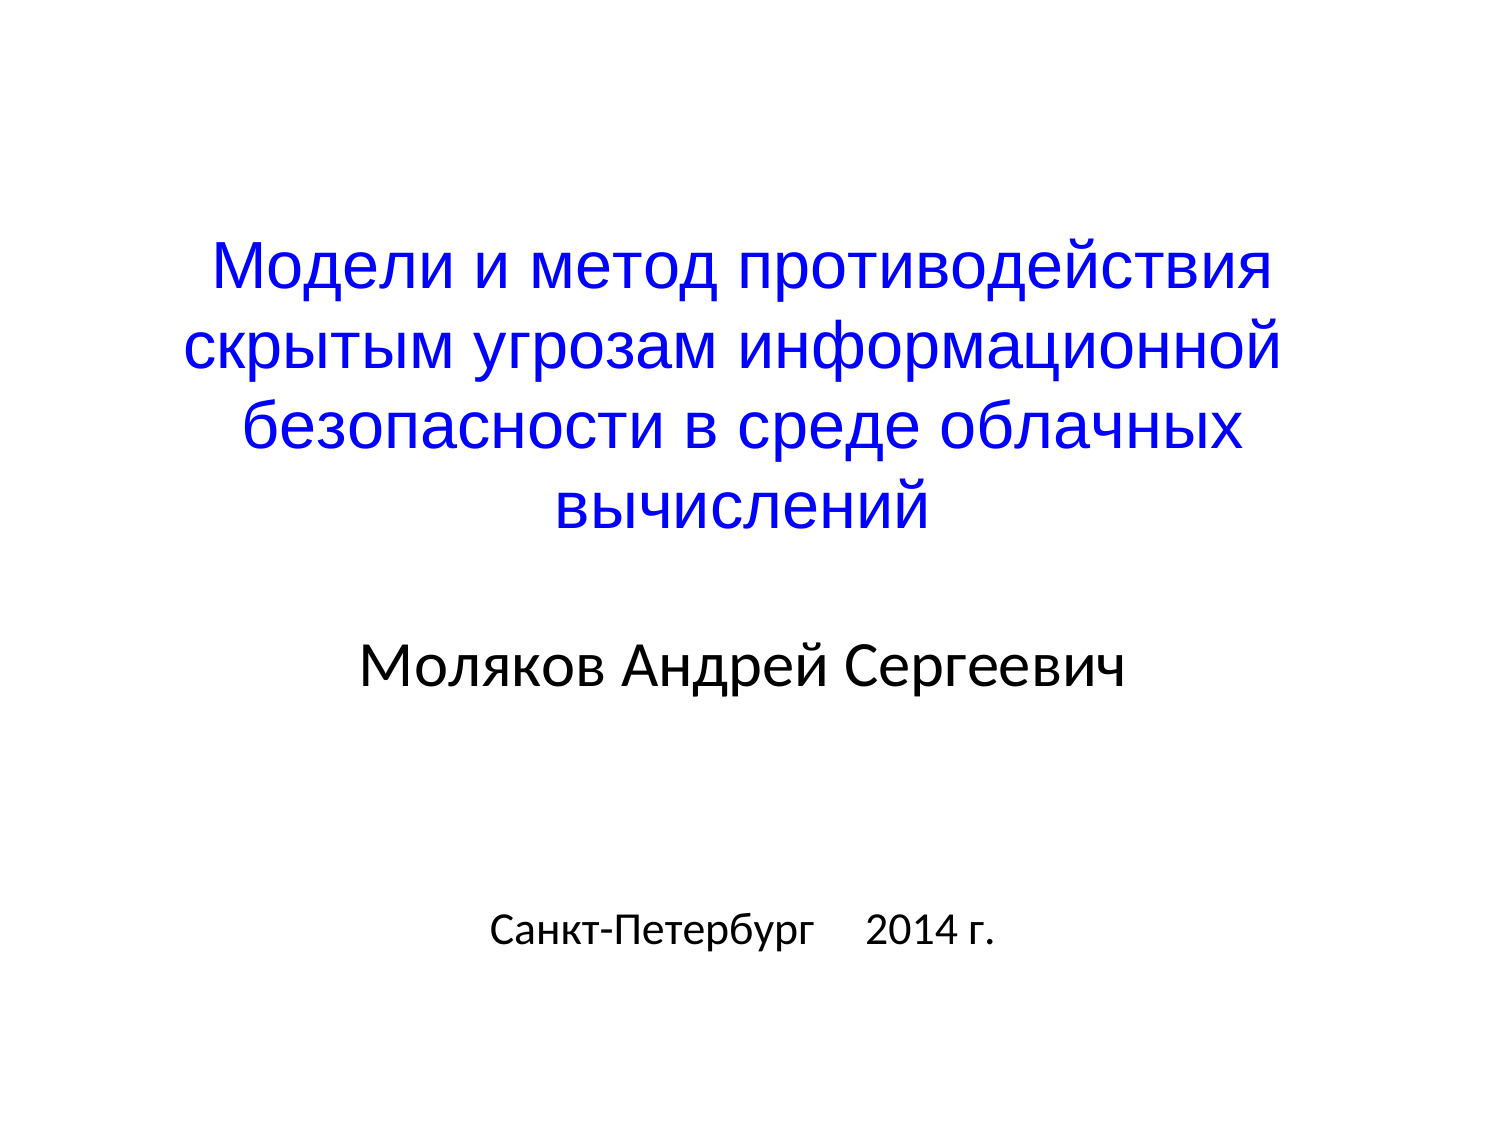

Модели и метод противодействия скрытым угрозам информационной безопасности в среде облачных вычислений
Моляков Андрей Сергеевич
Санкт-Петербург 2014 г.